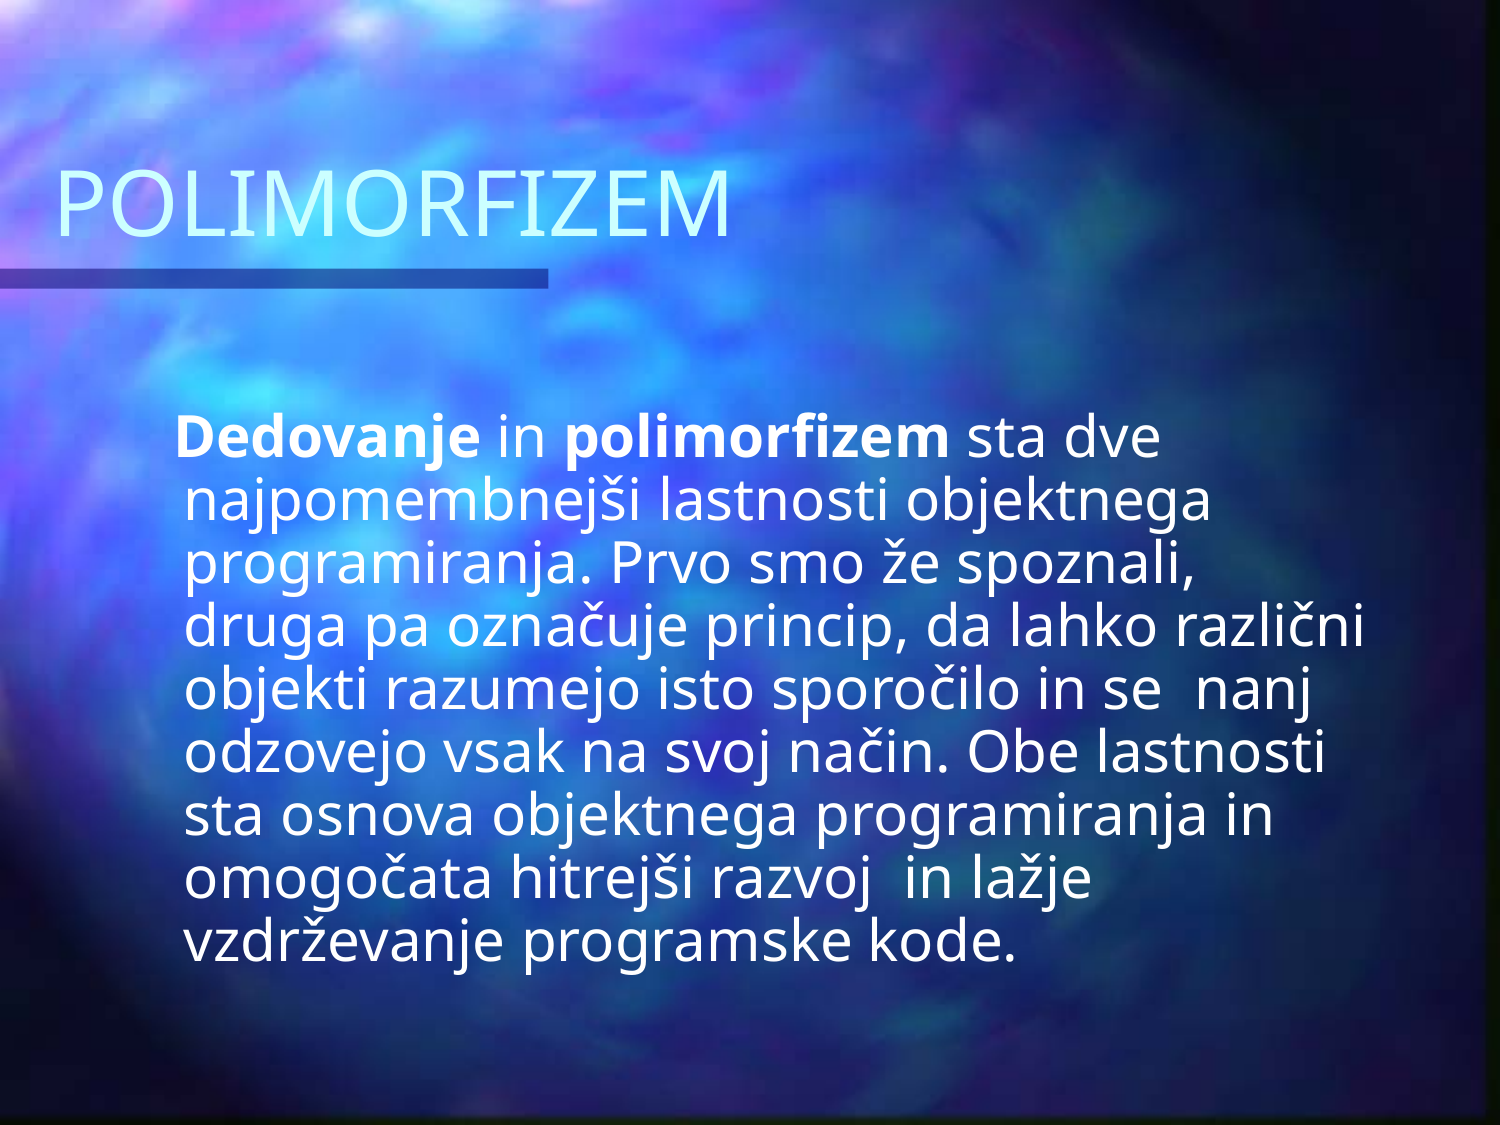

# POLIMORFIZEM
 Dedovanje in polimorfizem sta dve najpomembnejši lastnosti objektnega programiranja. Prvo smo že spoznali, druga pa označuje princip, da lahko različni objekti razumejo isto sporočilo in se nanj odzovejo vsak na svoj način. Obe lastnosti sta osnova objektnega programiranja in omogočata hitrejši razvoj in lažje vzdrževanje programske kode.